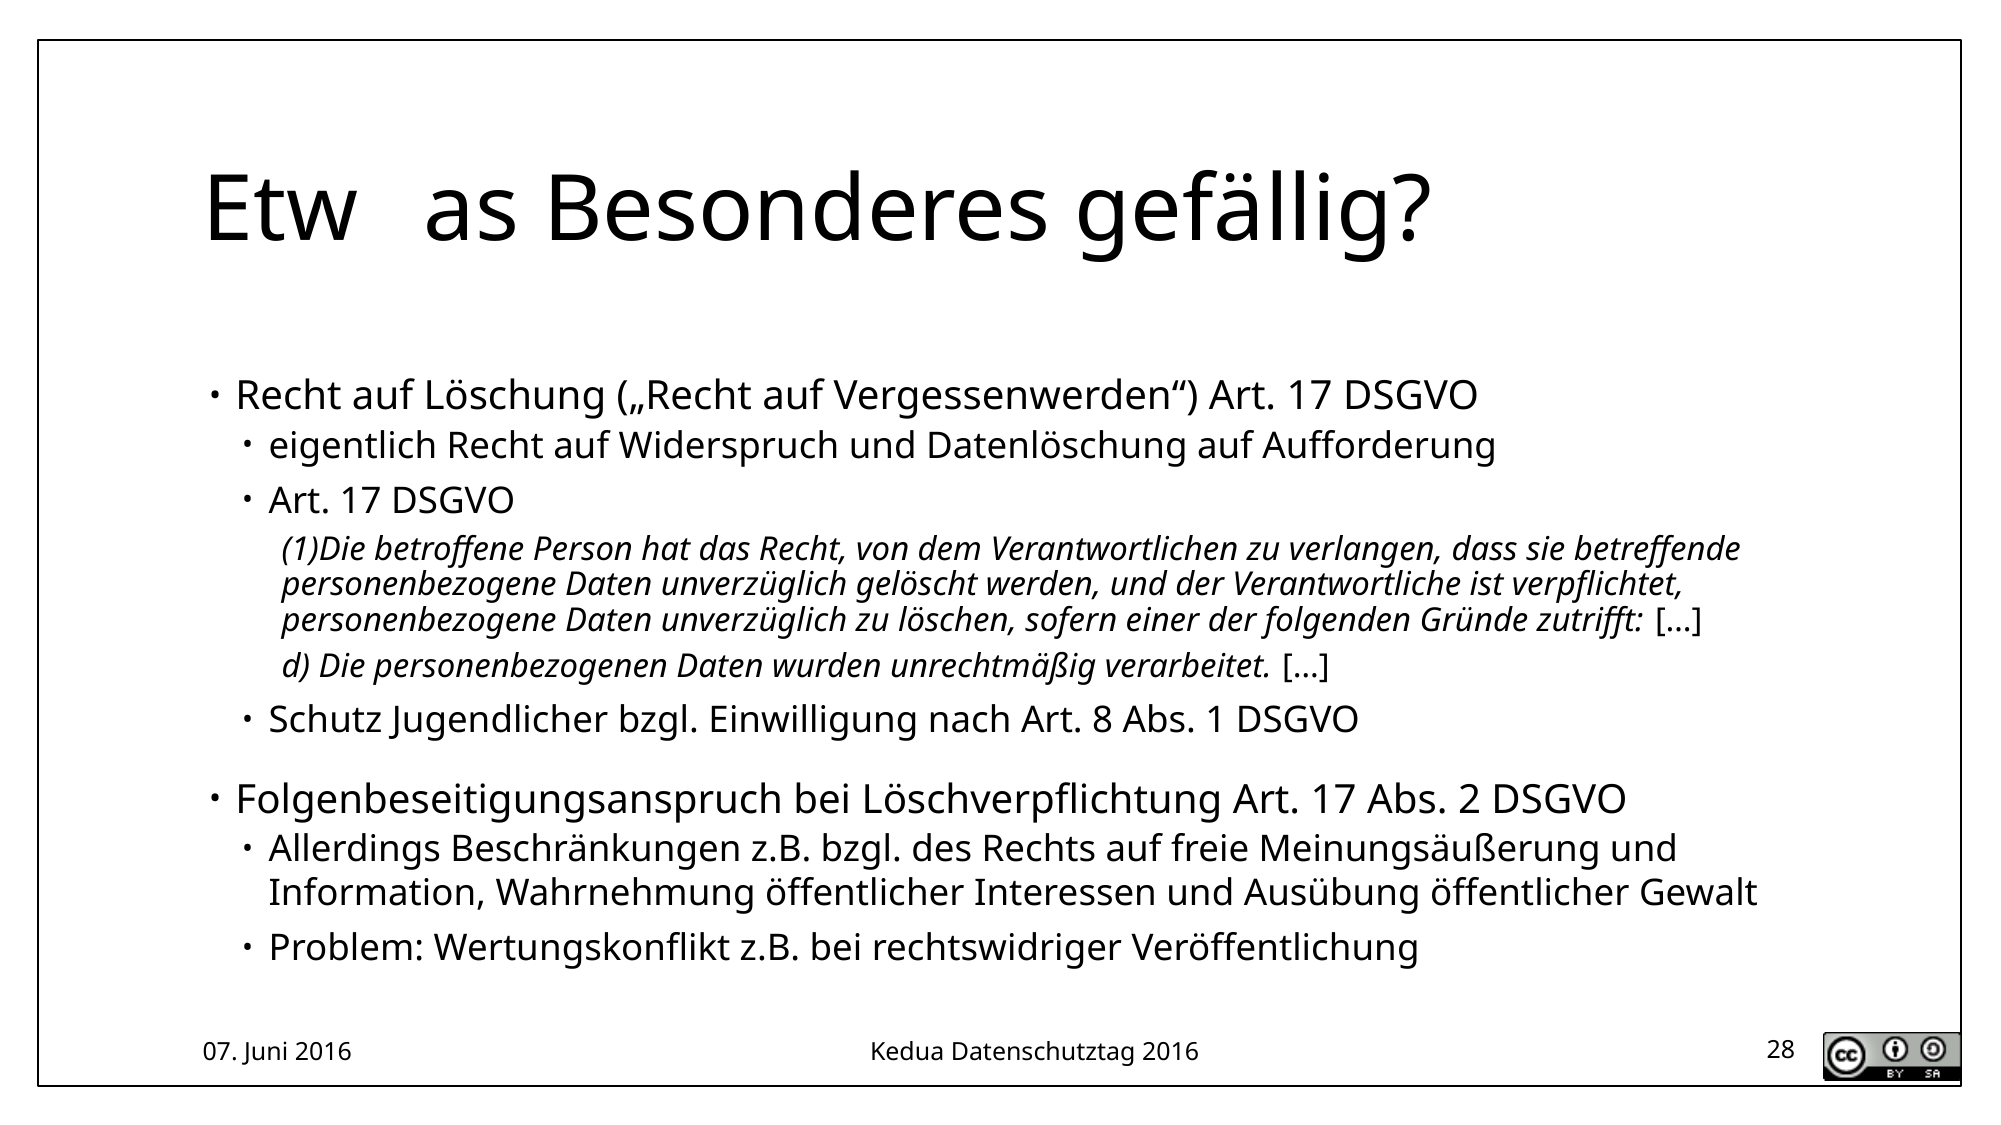

# Etw	as Besonderes gefällig?
Recht auf Löschung („Recht auf Vergessenwerden“) Art. 17 DSGVO
eigentlich Recht auf Widerspruch und Datenlöschung auf Aufforderung
Art. 17 DSGVO
(1)Die betroffene Person hat das Recht, von dem Verantwortlichen zu verlangen, dass sie betreffende personenbezogene Daten unverzüglich gelöscht werden, und der Verantwortliche ist verpflichtet, personenbezogene Daten unverzüglich zu löschen, sofern einer der folgenden Gründe zutrifft: […]
d) Die personenbezogenen Daten wurden unrechtmäßig verarbeitet. […]
Schutz Jugendlicher bzgl. Einwilligung nach Art. 8 Abs. 1 DSGVO
Folgenbeseitigungsanspruch bei Löschverpflichtung Art. 17 Abs. 2 DSGVO
Allerdings Beschränkungen z.B. bzgl. des Rechts auf freie Meinungsäußerung und Information, Wahrnehmung öffentlicher Interessen und Ausübung öffentlicher Gewalt
Problem: Wertungskonflikt z.B. bei rechtswidriger Veröffentlichung
07. Juni 2016
Kedua Datenschutztag 2016